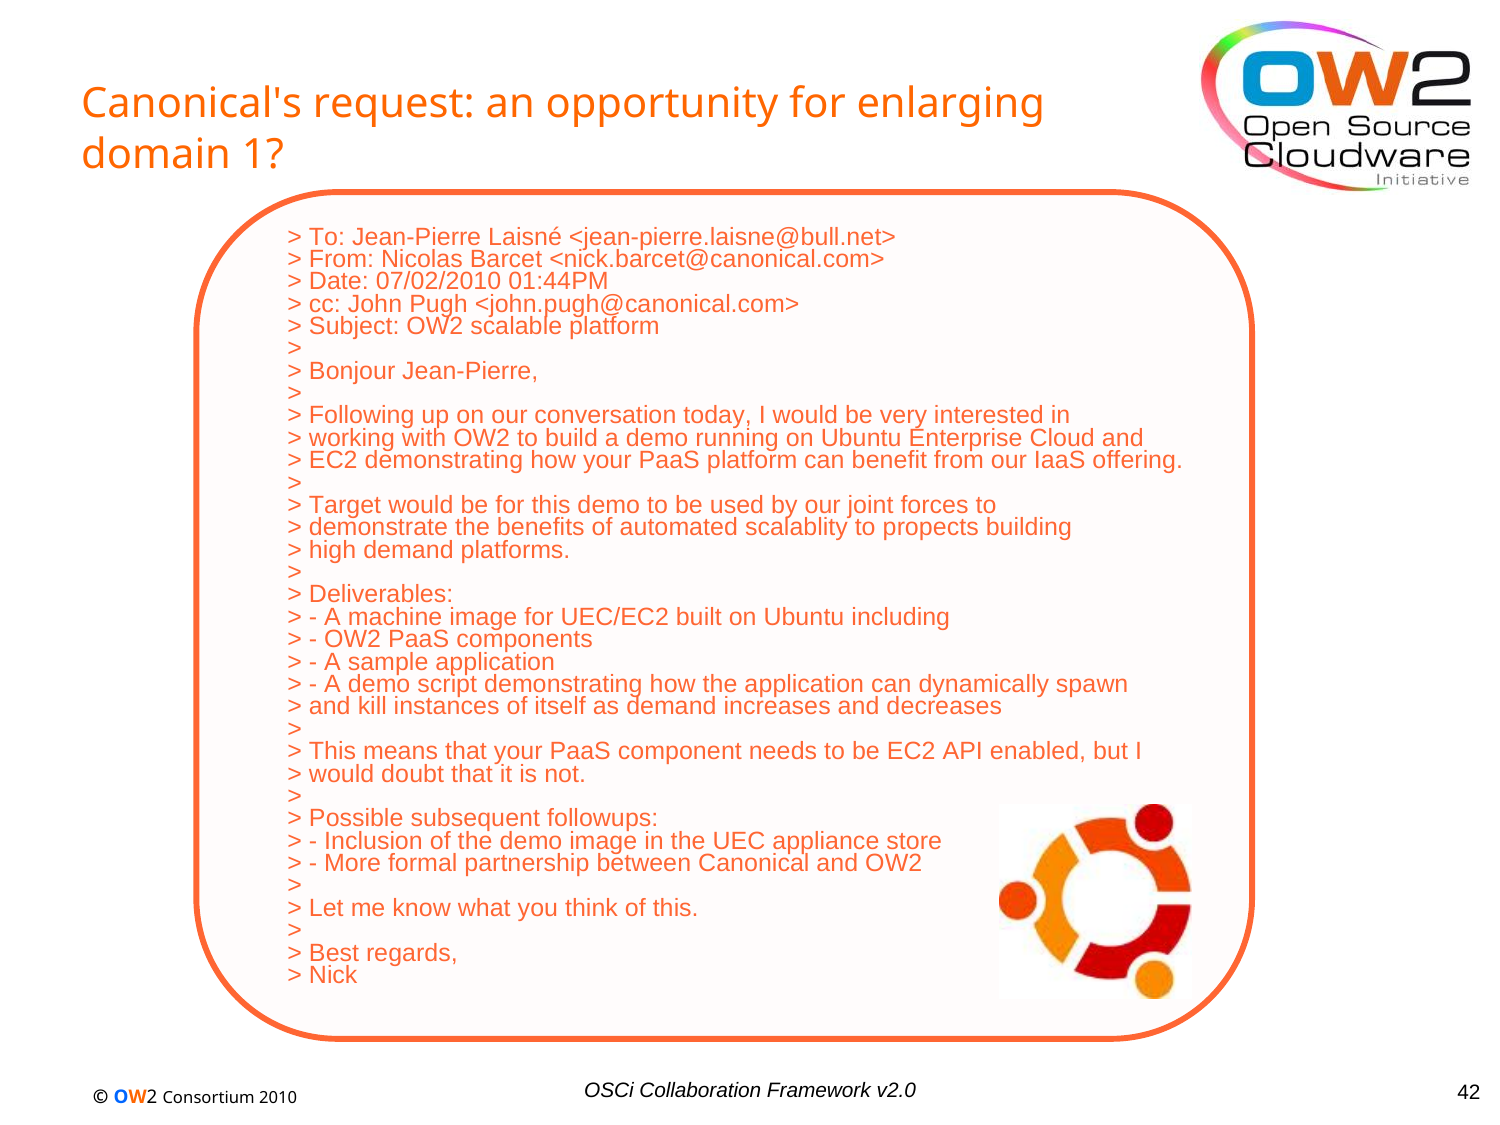

# Canonical's request: an opportunity for enlarging domain 1?
> To: Jean-Pierre Laisné <jean-pierre.laisne@bull.net>
> From: Nicolas Barcet <nick.barcet@canonical.com>
> Date: 07/02/2010 01:44PM
> cc: John Pugh <john.pugh@canonical.com>
> Subject: OW2 scalable platform
>
> Bonjour Jean-Pierre,
>
> Following up on our conversation today, I would be very interested in
> working with OW2 to build a demo running on Ubuntu Enterprise Cloud and
> EC2 demonstrating how your PaaS platform can benefit from our IaaS offering.
>
> Target would be for this demo to be used by our joint forces to
> demonstrate the benefits of automated scalablity to propects building
> high demand platforms.
>
> Deliverables:
> - A machine image for UEC/EC2 built on Ubuntu including
> - OW2 PaaS components
> - A sample application
> - A demo script demonstrating how the application can dynamically spawn
> and kill instances of itself as demand increases and decreases
>
> This means that your PaaS component needs to be EC2 API enabled, but I
> would doubt that it is not.
>
> Possible subsequent followups:
> - Inclusion of the demo image in the UEC appliance store
> - More formal partnership between Canonical and OW2
>
> Let me know what you think of this.
>
> Best regards,
> Nick